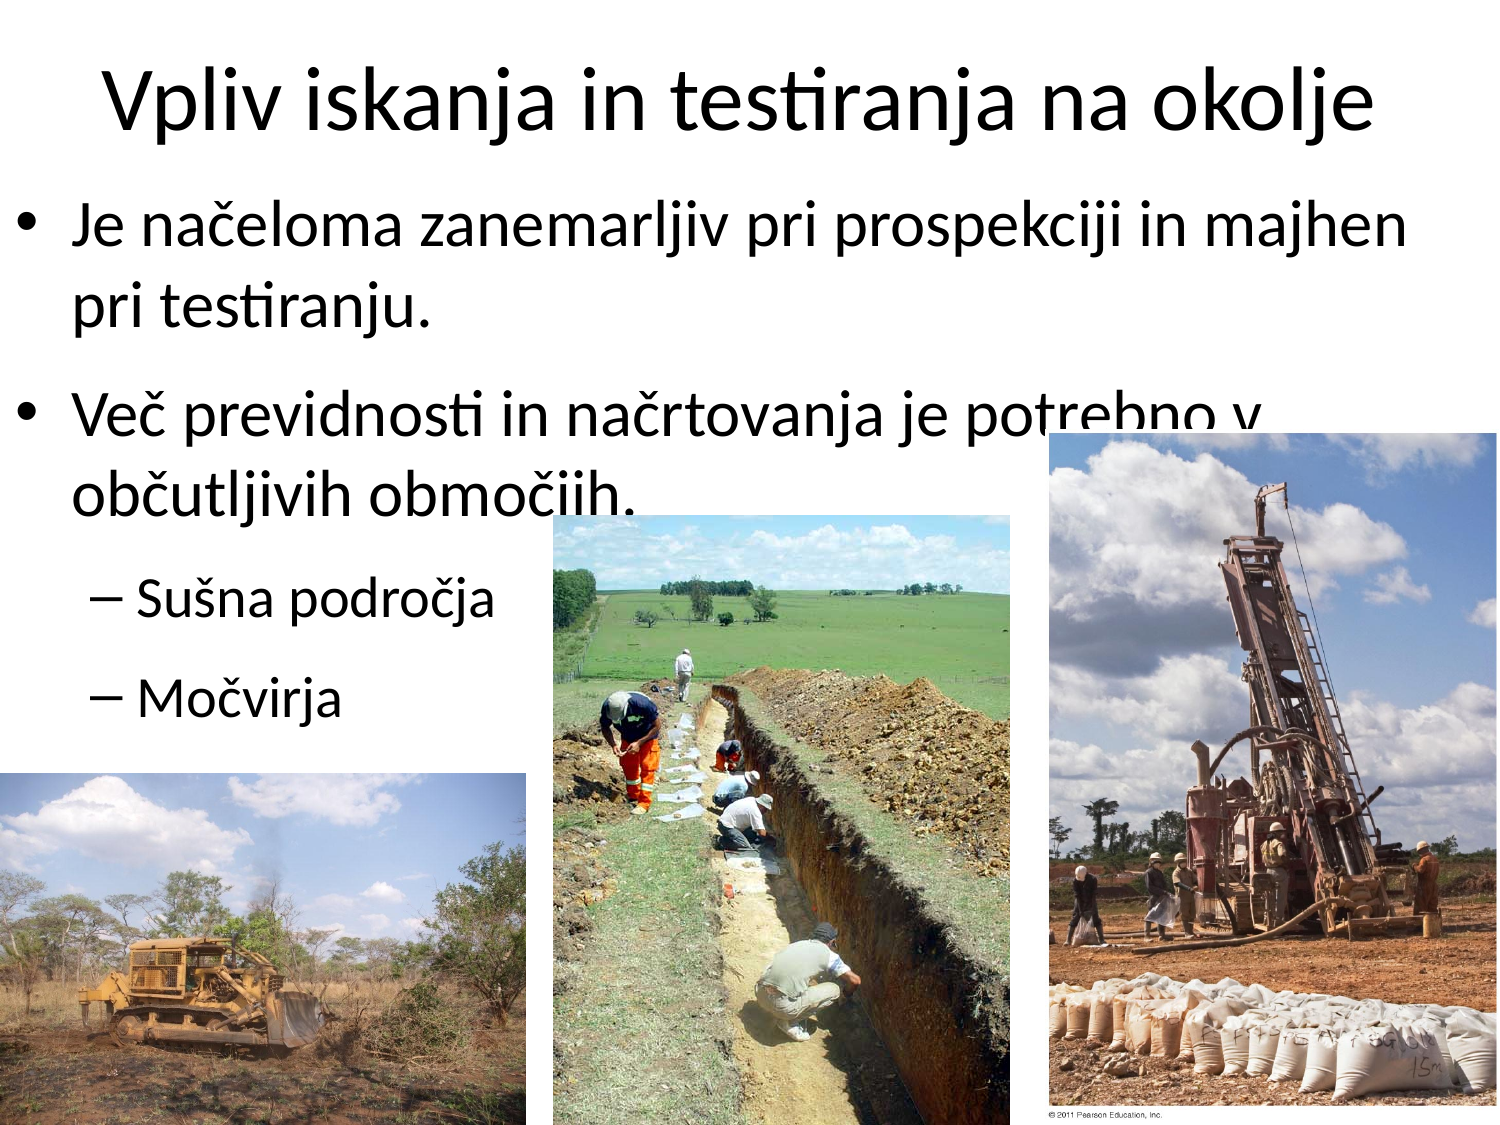

# Vpliv iskanja in testiranja na okolje
Je načeloma zanemarljiv pri prospekciji in majhen pri testiranju.
Več previdnosti in načrtovanja je potrebno v občutljivih območjih.
Sušna področja
Močvirja
Permafrost